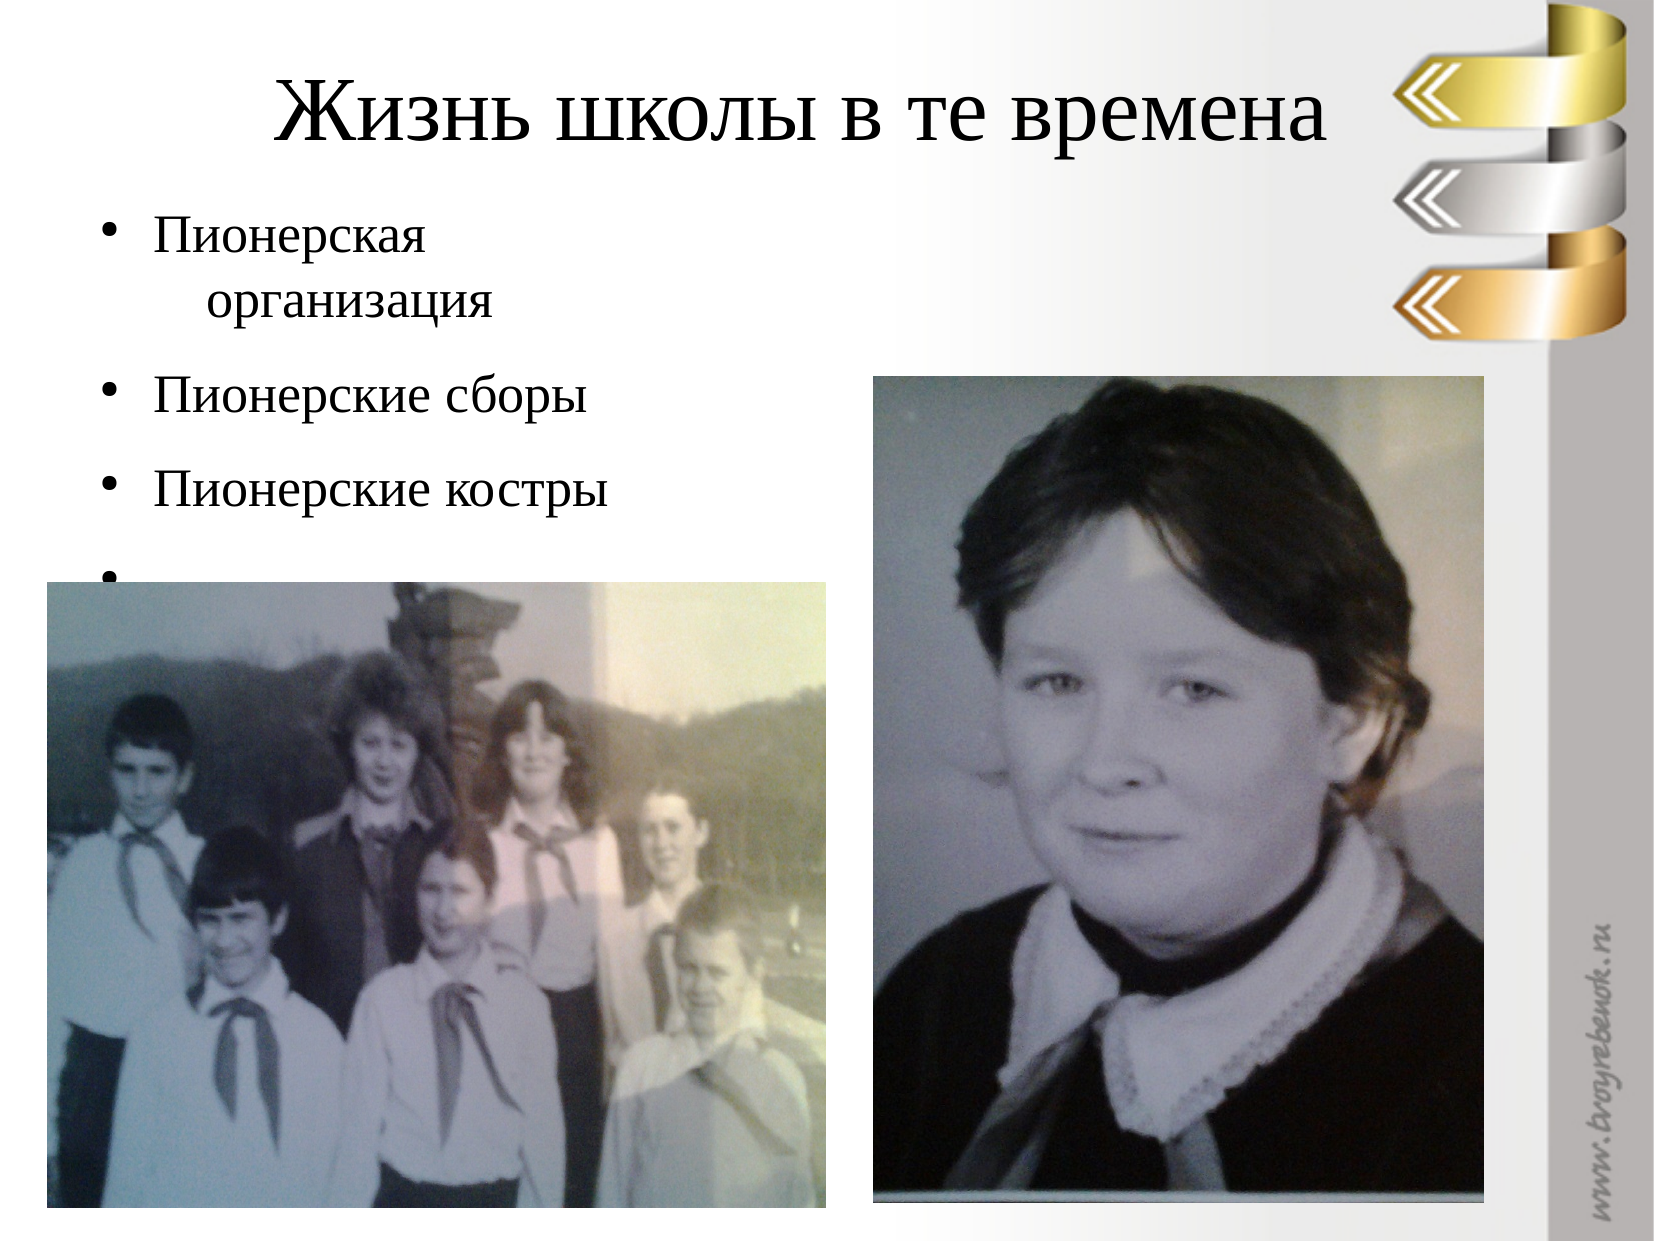

# Жизнь школы в те времена
Пионерская организация
Пионерские сборы
Пионерские костры